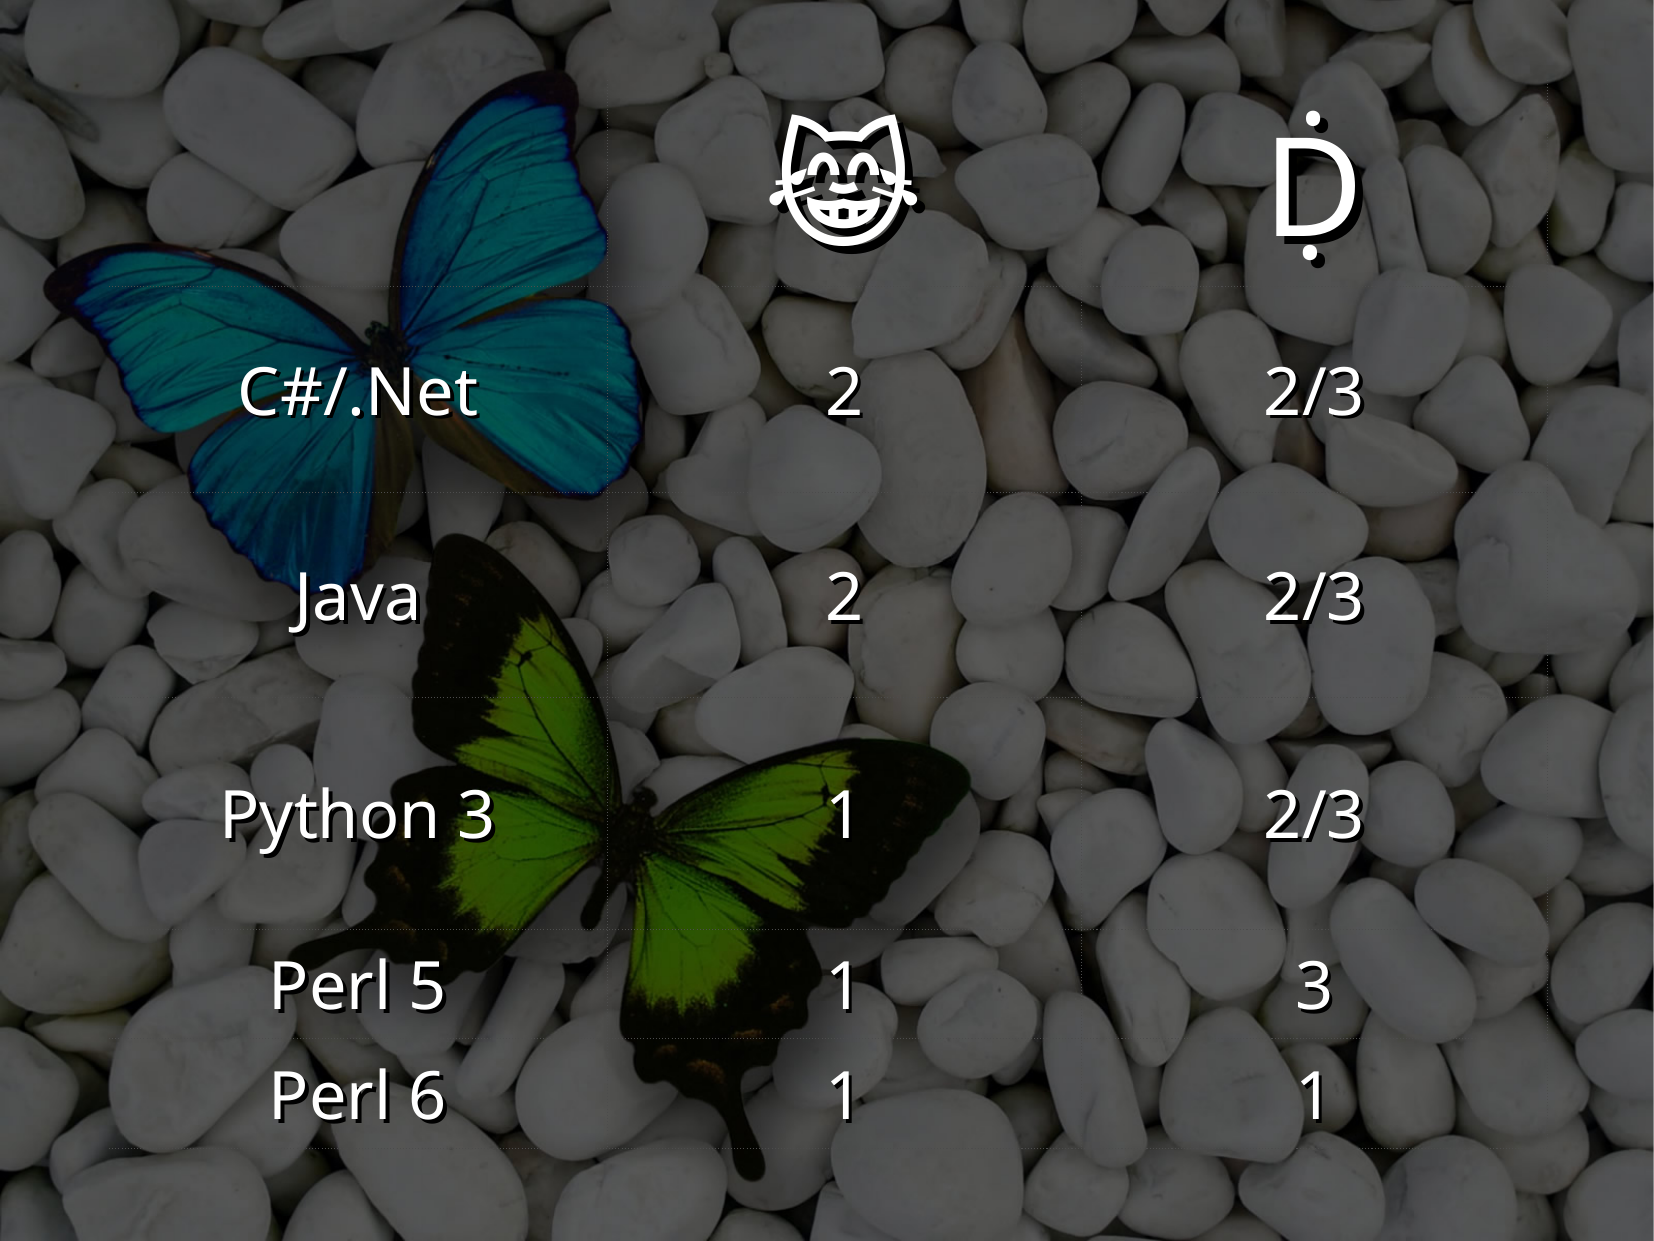

#
| | 😹 | Ḍ̇ |
| --- | --- | --- |
| C#/.Net | 2 | 2/3 |
| Java | 2 | 2/3 |
| Python 3 | 1 | 2/3 |
| Perl 5 | 1 | 3 |
| Perl 6 | 1 | 1 |